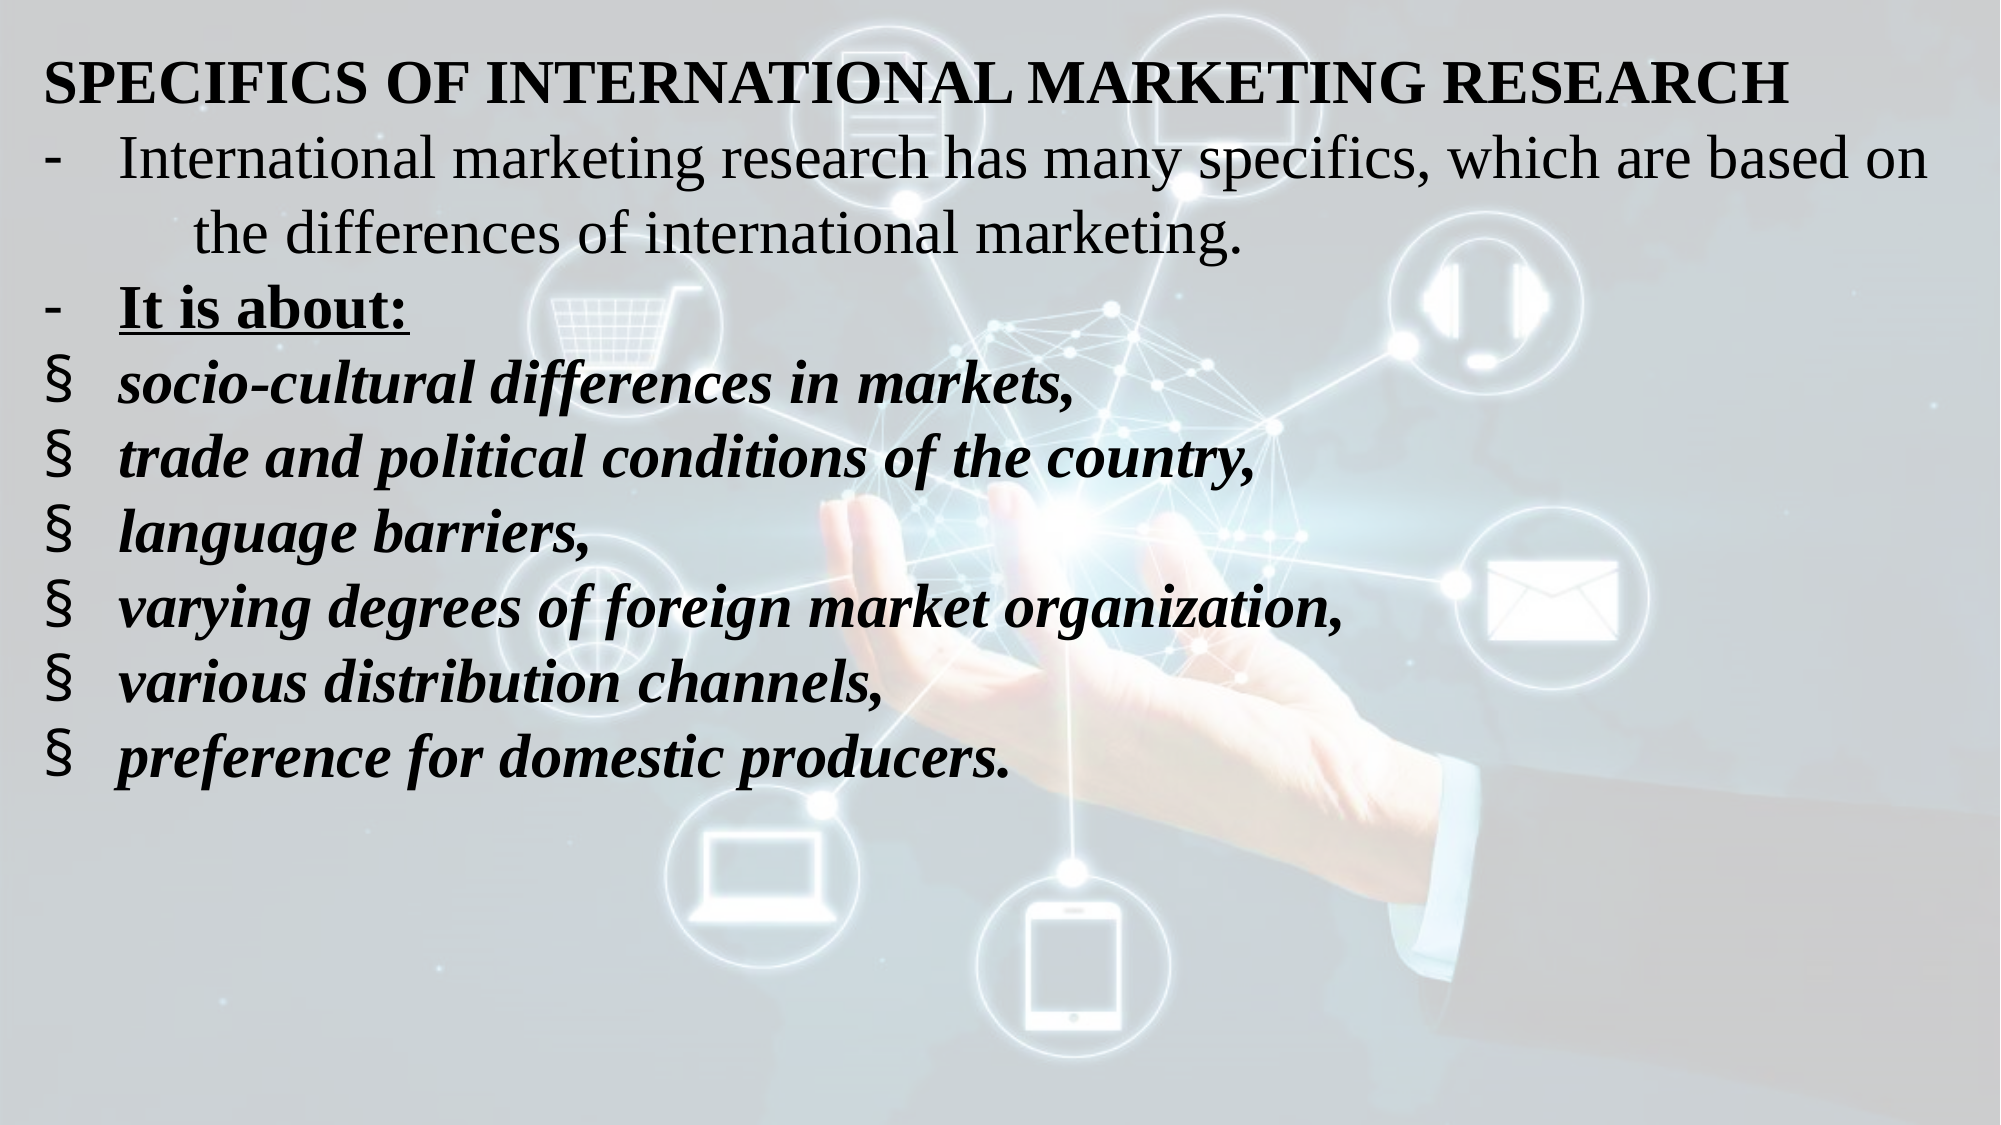

SPECIFICS OF INTERNATIONAL MARKETING RESEARCH
International marketing research has many specifics, which are based on the differences of international marketing.
It is about:
socio-cultural differences in markets,
trade and political conditions of the country,
language barriers,
varying degrees of foreign market organization,
various distribution channels,
preference for domestic producers.